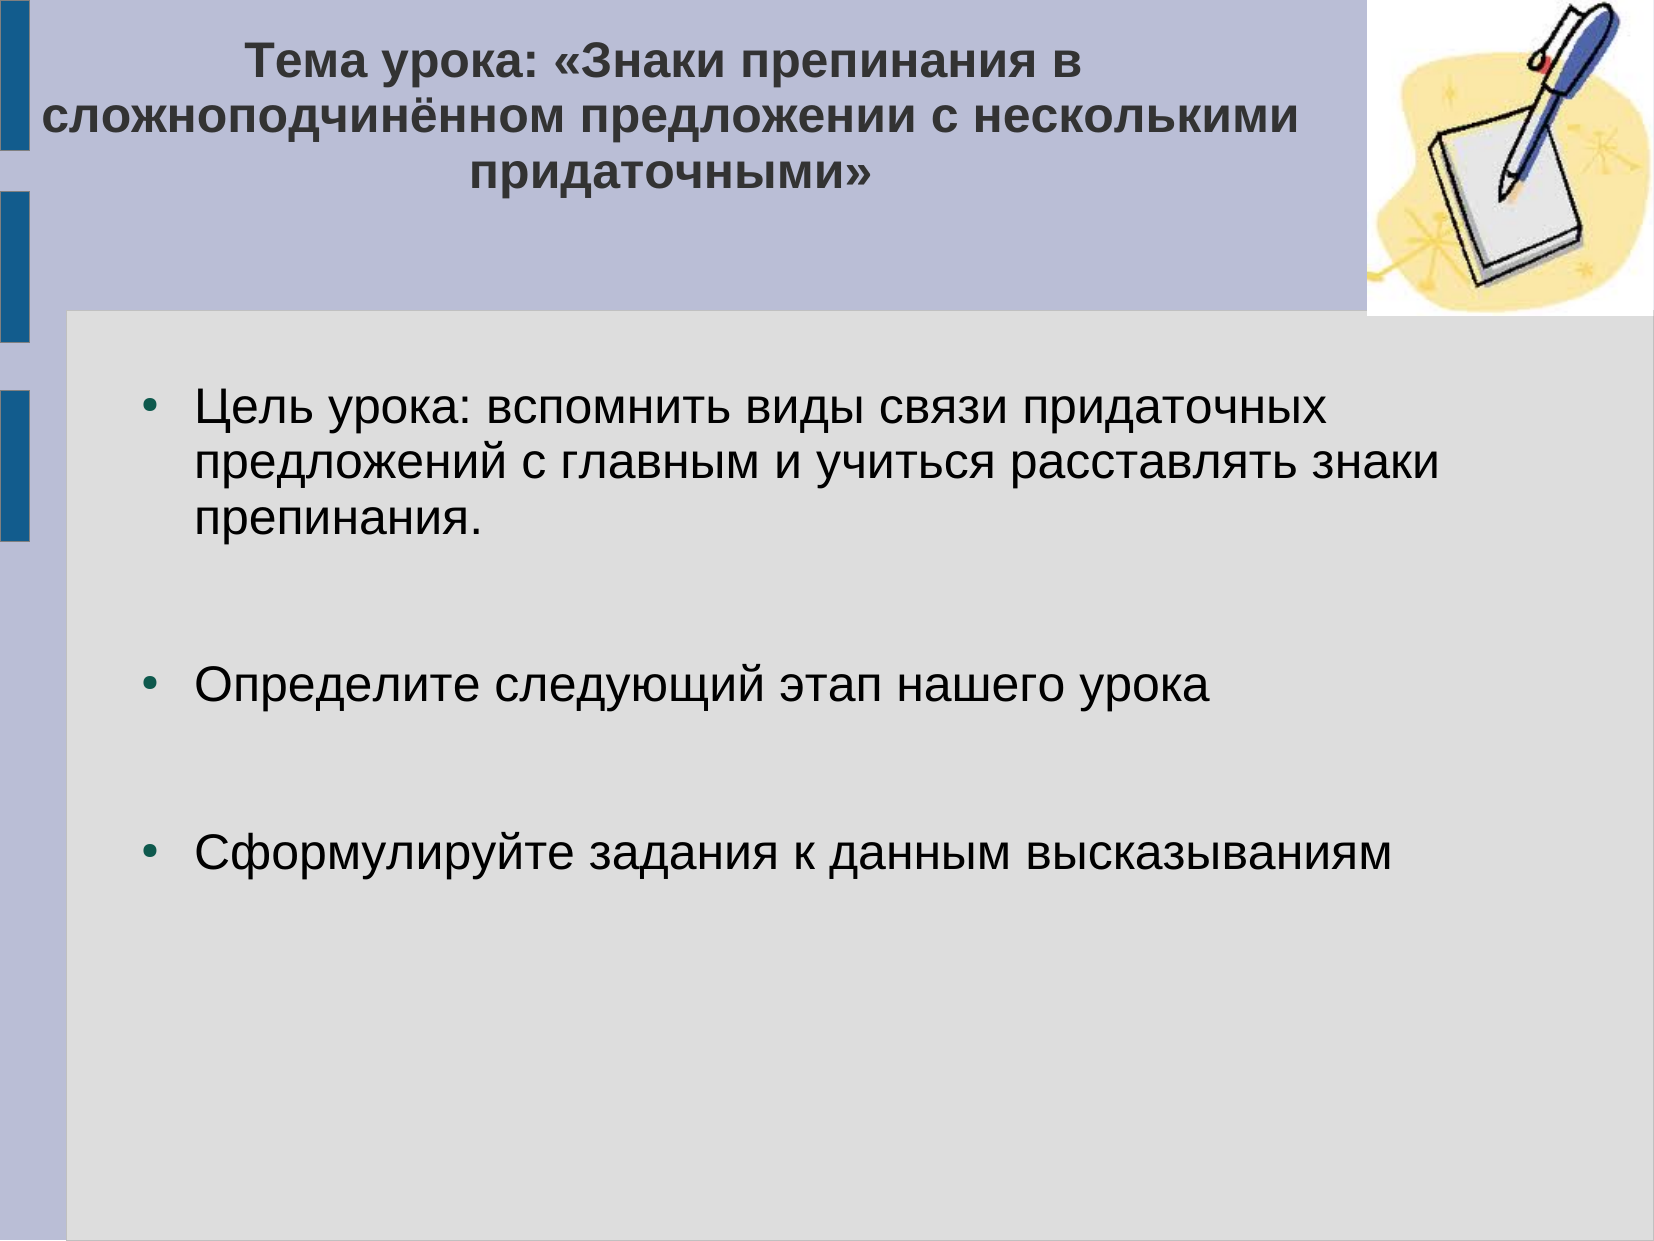

# Тема урока: «Знаки препинания в сложноподчинённом предложении с несколькими придаточными»
Цель урока: вспомнить виды связи придаточных предложений с главным и учиться расставлять знаки препинания.
Определите следующий этап нашего урока
Сформулируйте задания к данным высказываниям